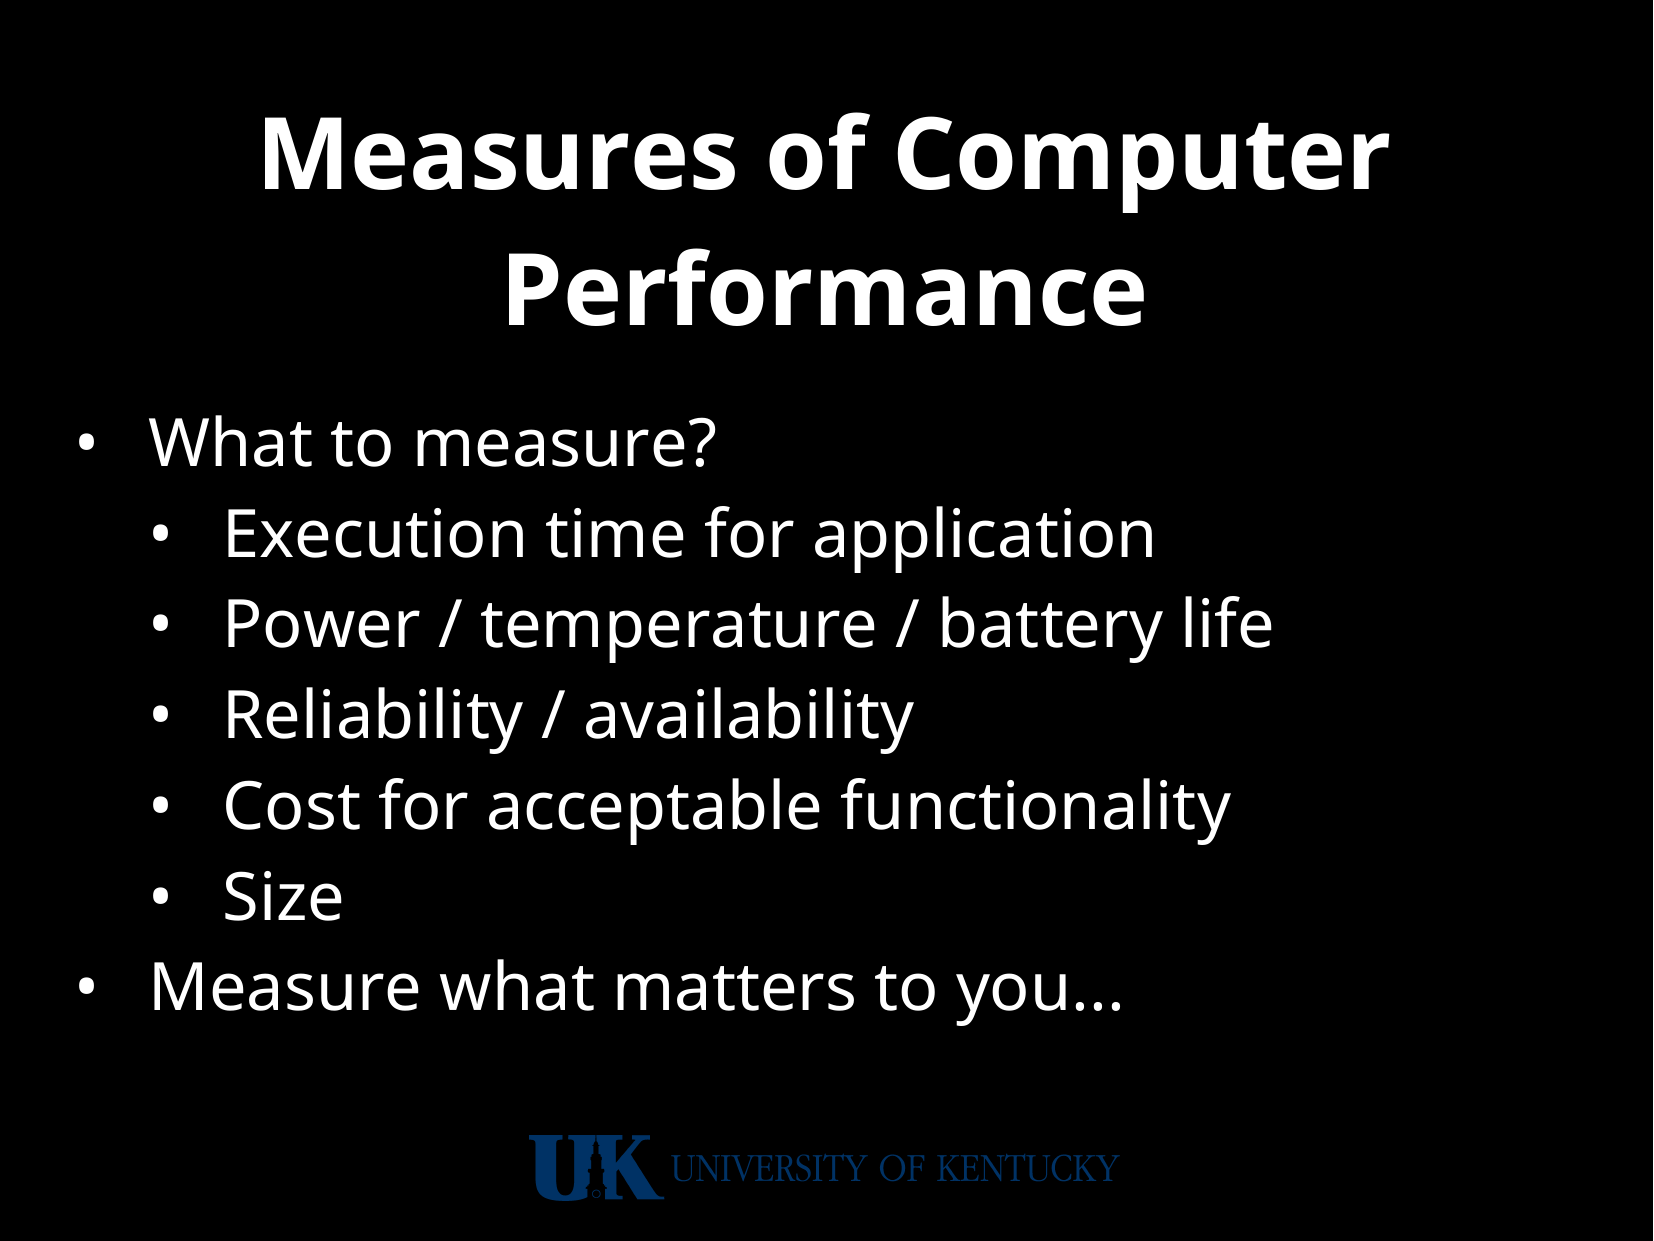

# Measures of Computer Performance
•	What to measure?
	•	Execution time for application
	•	Power / temperature / battery life
	•	Reliability / availability
	•	Cost for acceptable functionality
	•	Size
•	Measure what matters to you...